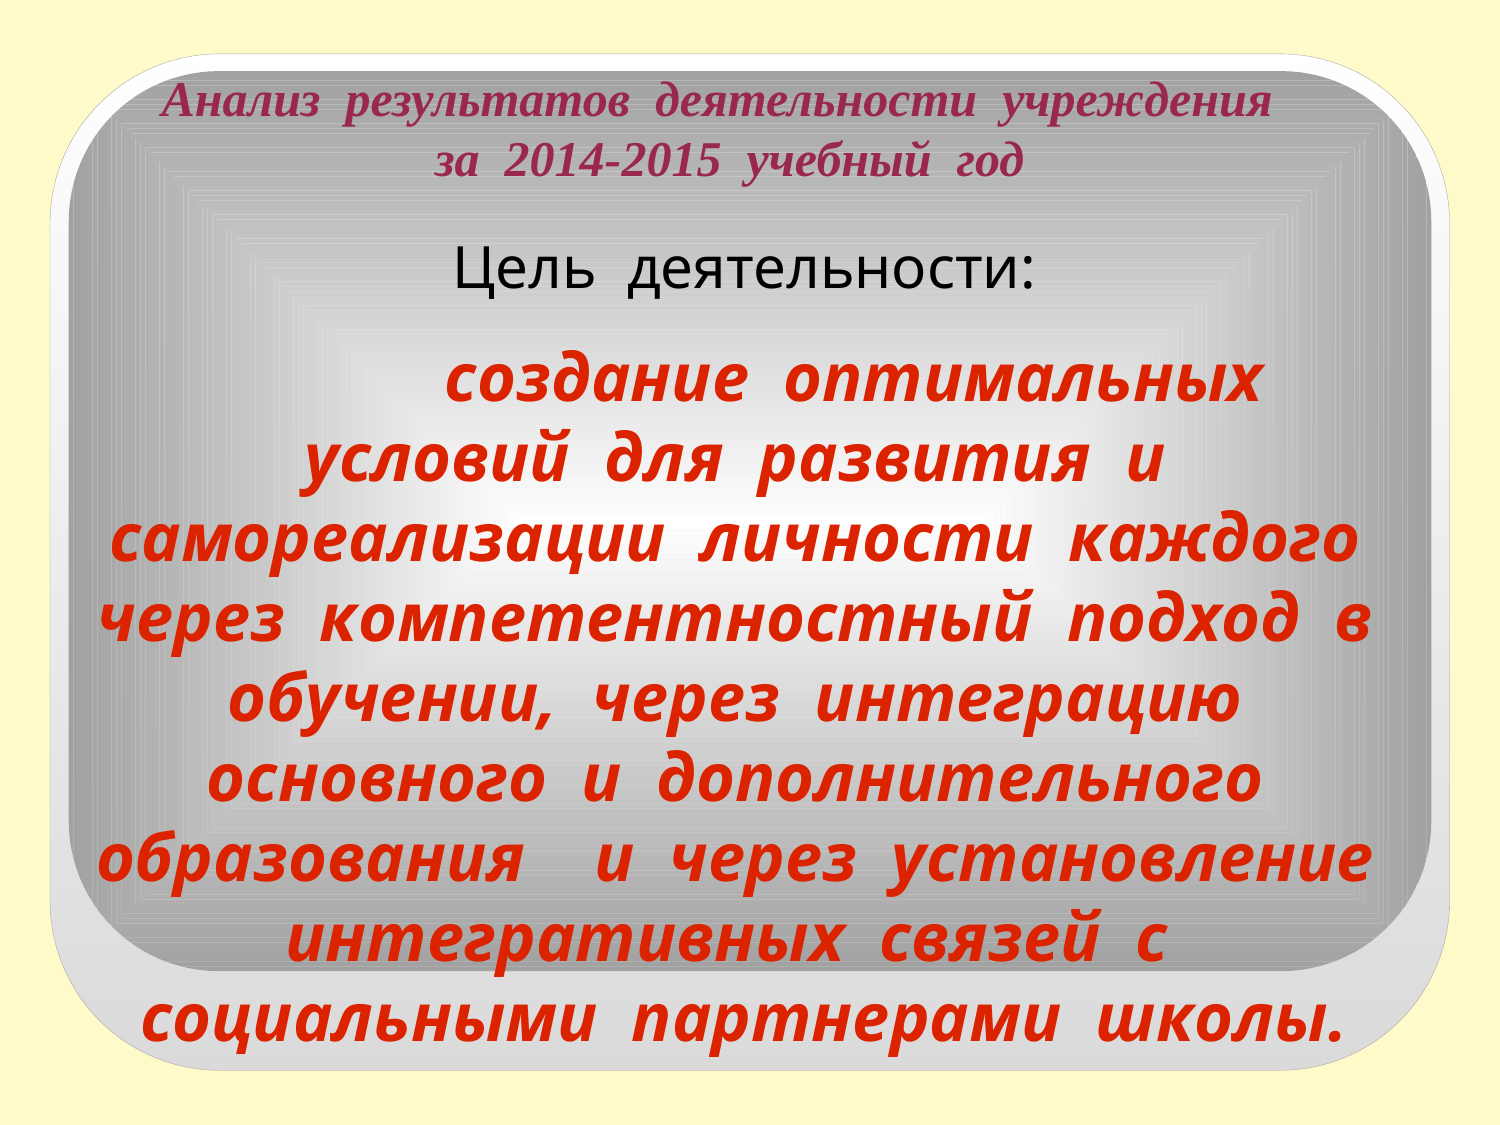

# Анализ результатов деятельности учреждения за 2014-2015 учебный год
Цель деятельности:
		создание оптимальных условий для развития и самореализации личности каждого через компетентностный подход в обучении, через интеграцию основного и дополнительного образования и через установление интегративных связей с социальными партнерами школы.